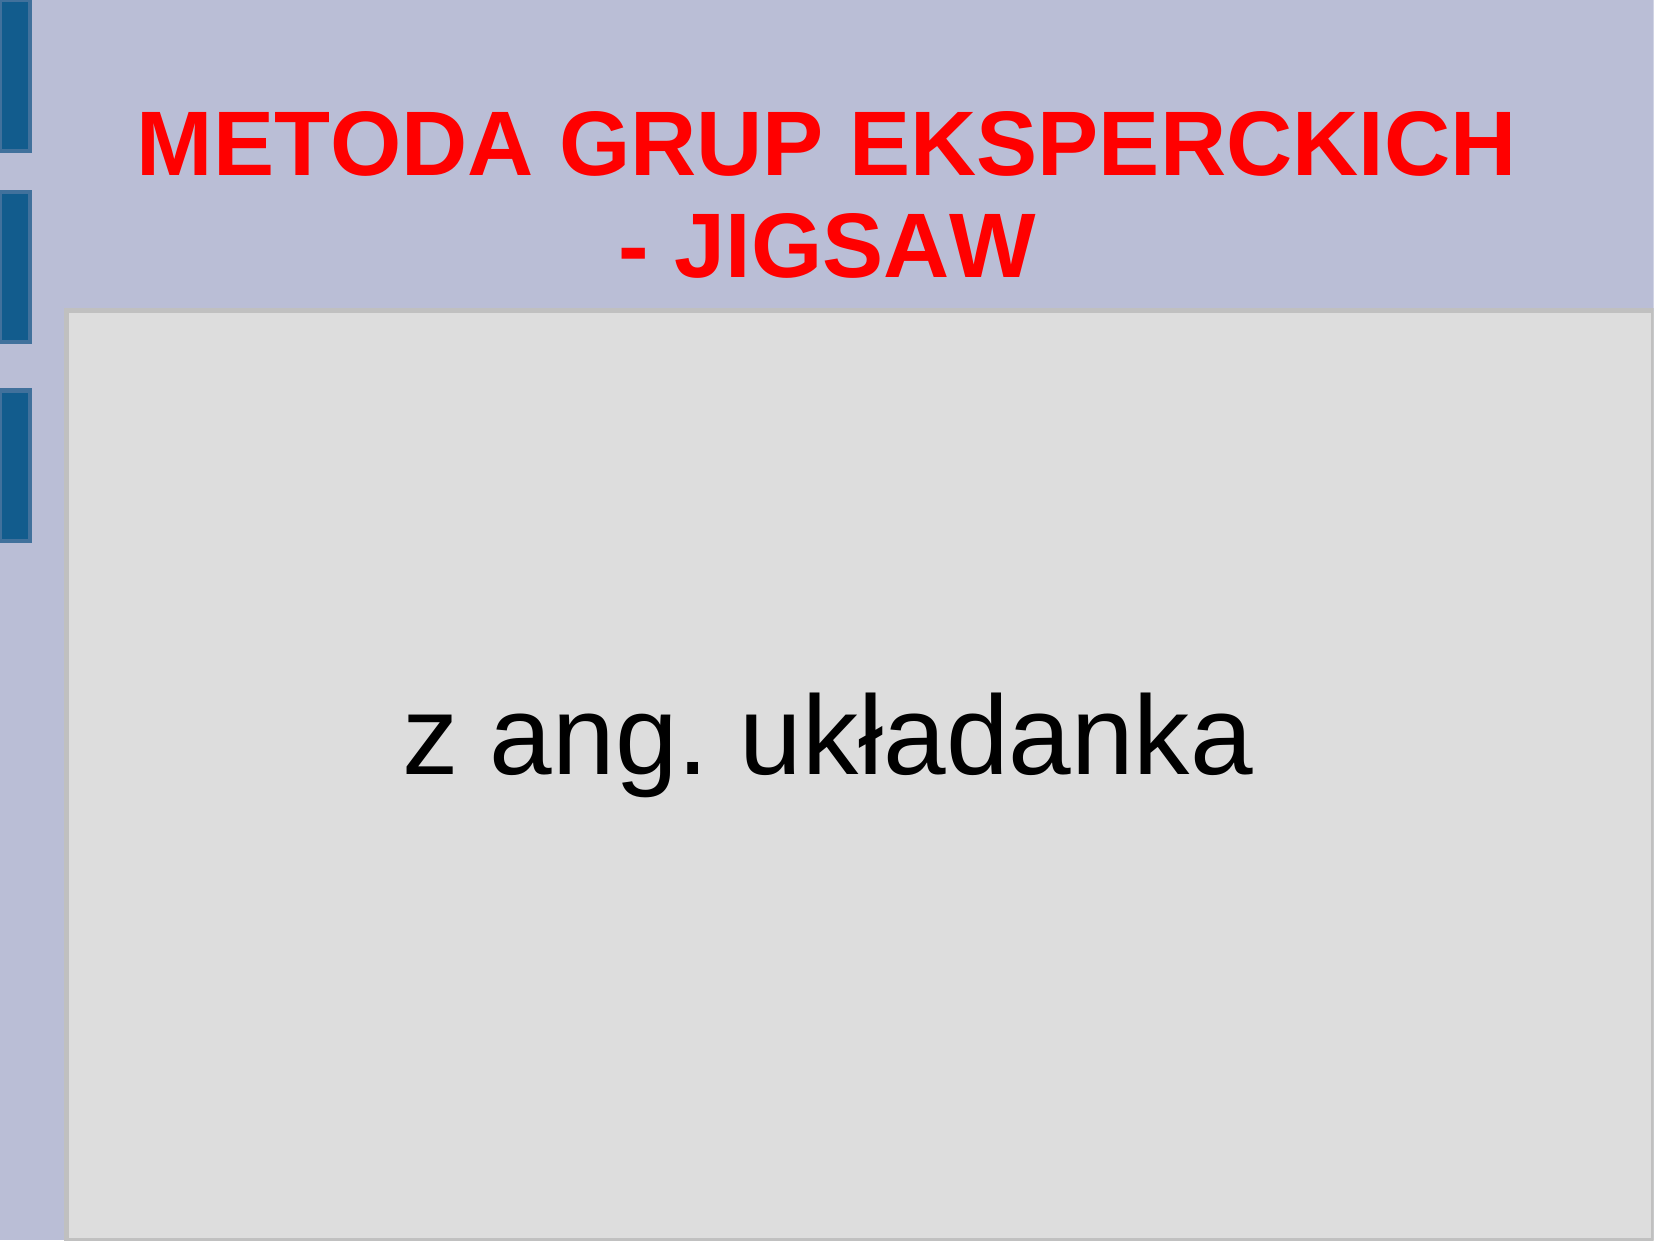

# METODA GRUP EKSPERCKICH - JIGSAW
z ang. układanka